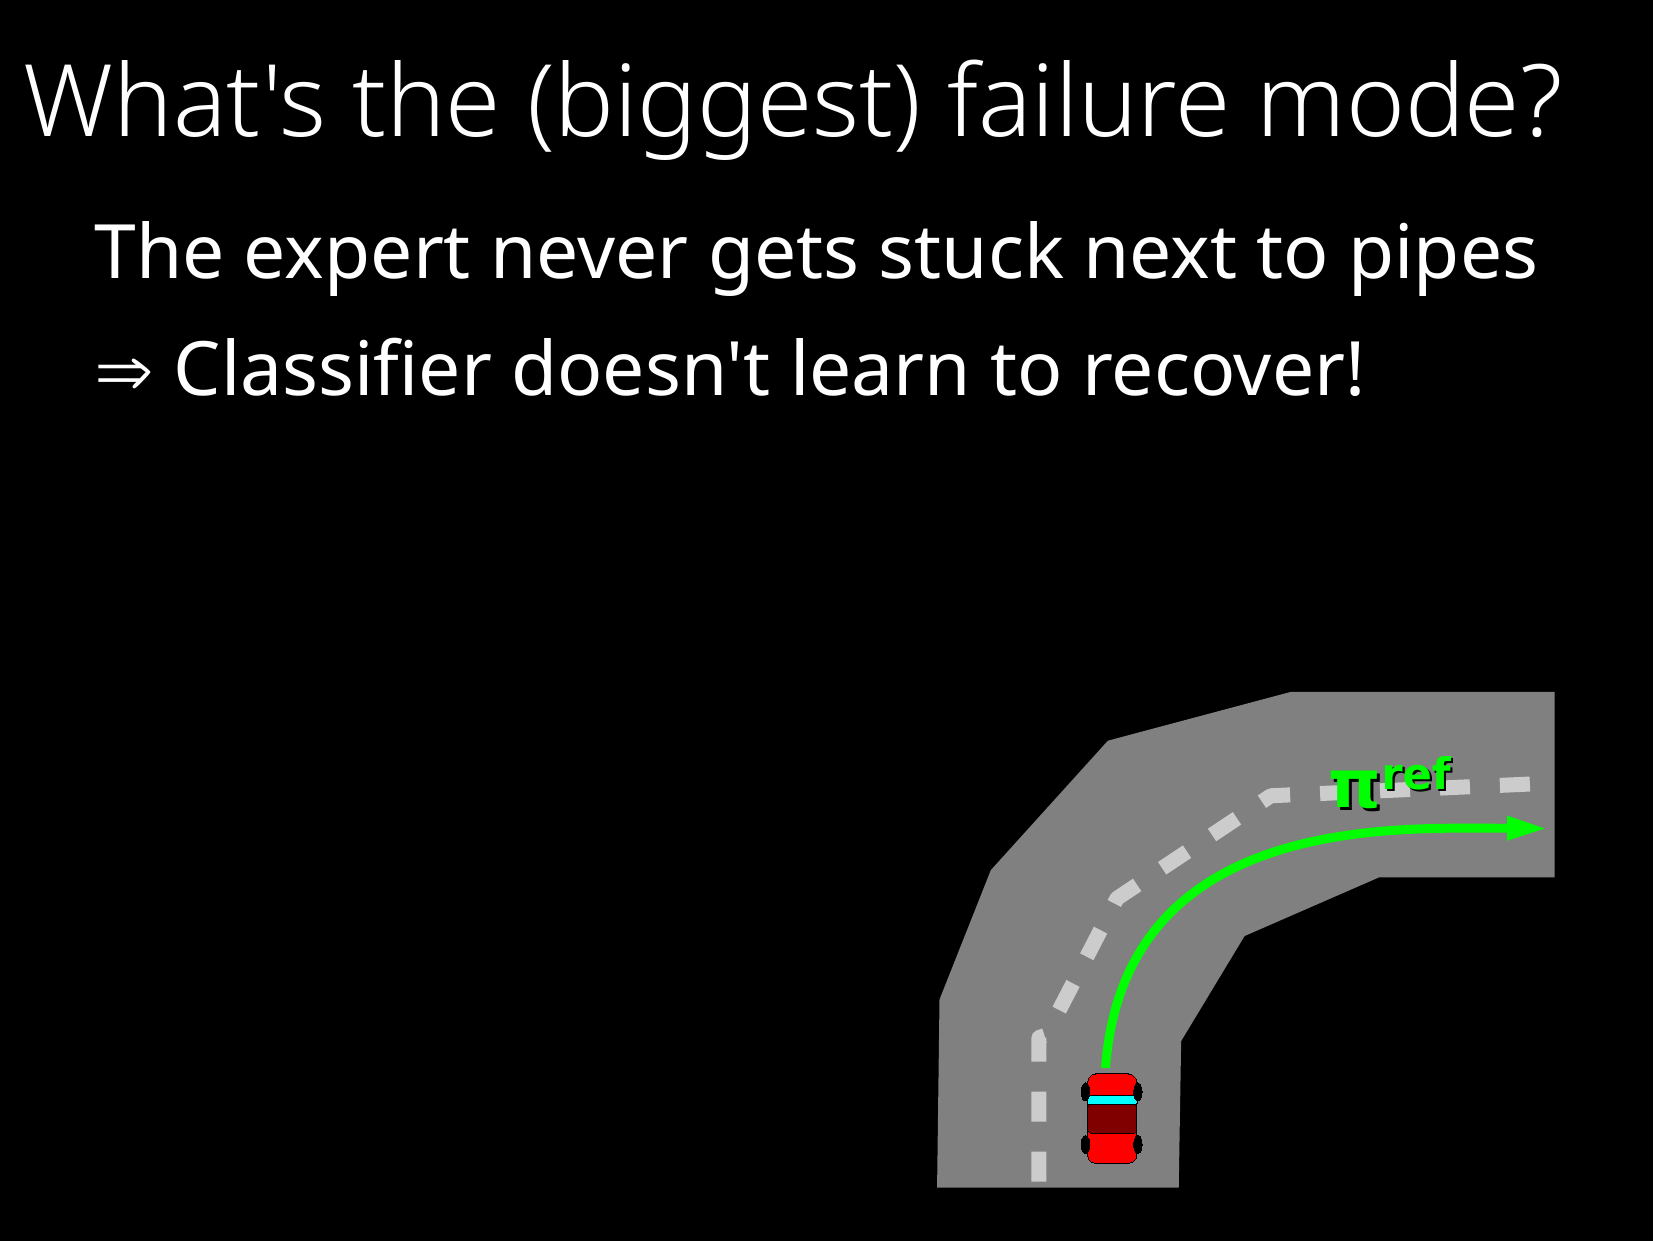

# What's the (biggest) failure mode?
The expert never gets stuck next to pipes
Þ Classifier doesn't learn to recover!
πref